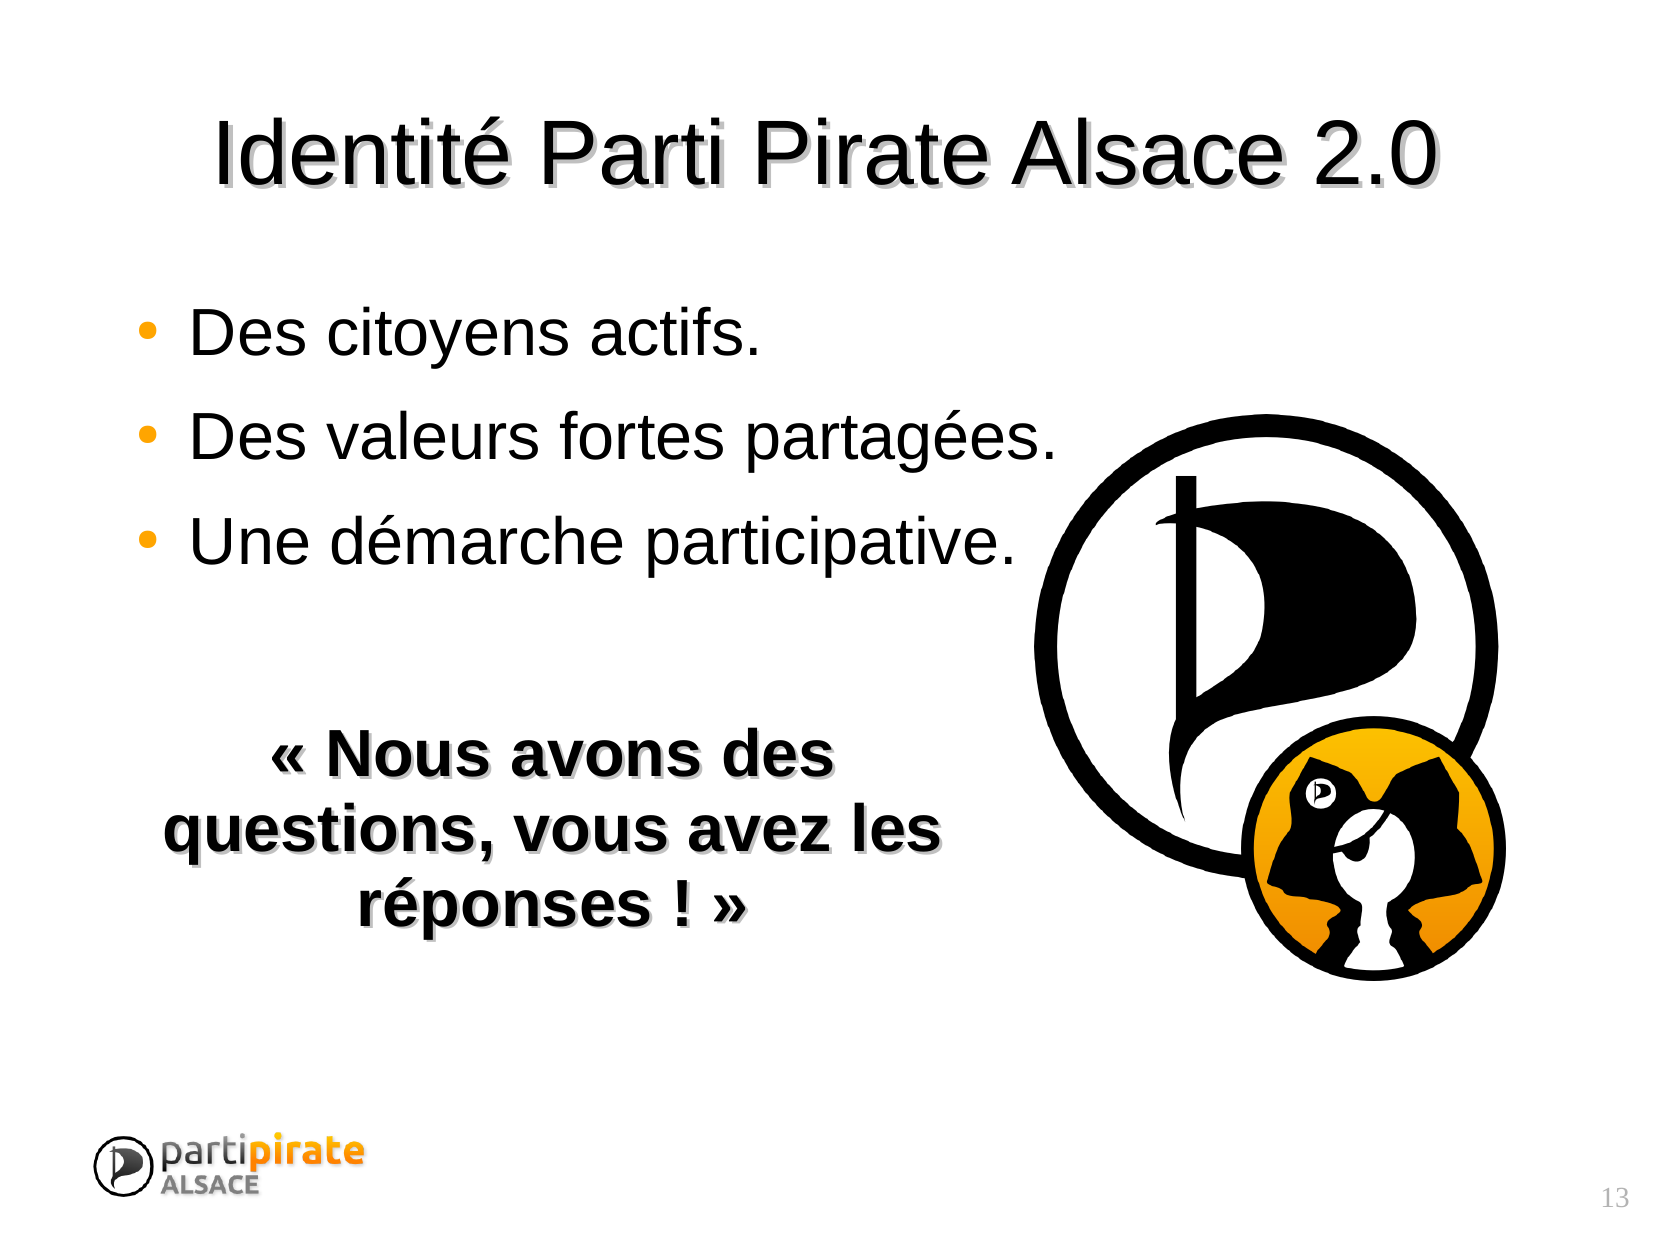

# Identité Parti Pirate Alsace 2.0
Des citoyens actifs.
Des valeurs fortes partagées.
Une démarche participative.
« Nous avons des questions, vous avez les réponses ! »
13